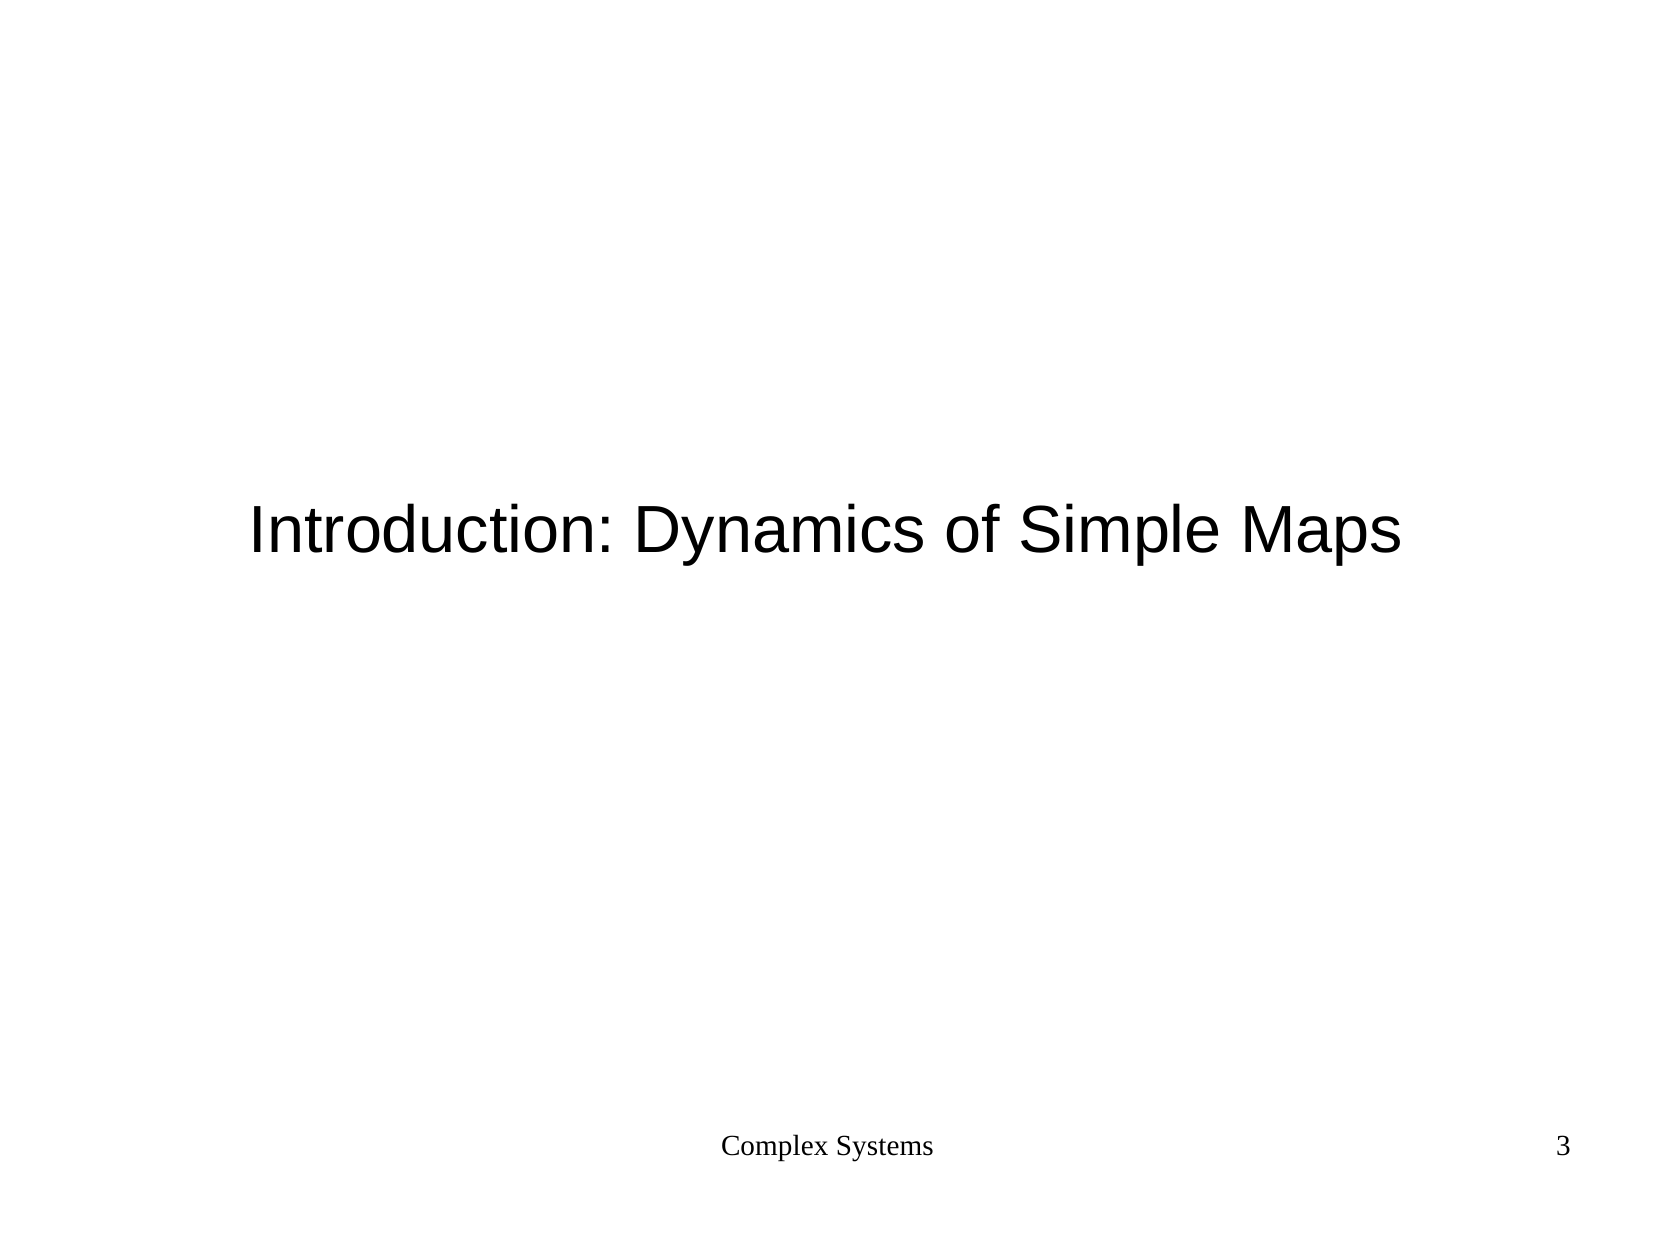

# Introduction: Dynamics of Simple Maps
Complex Systems
3